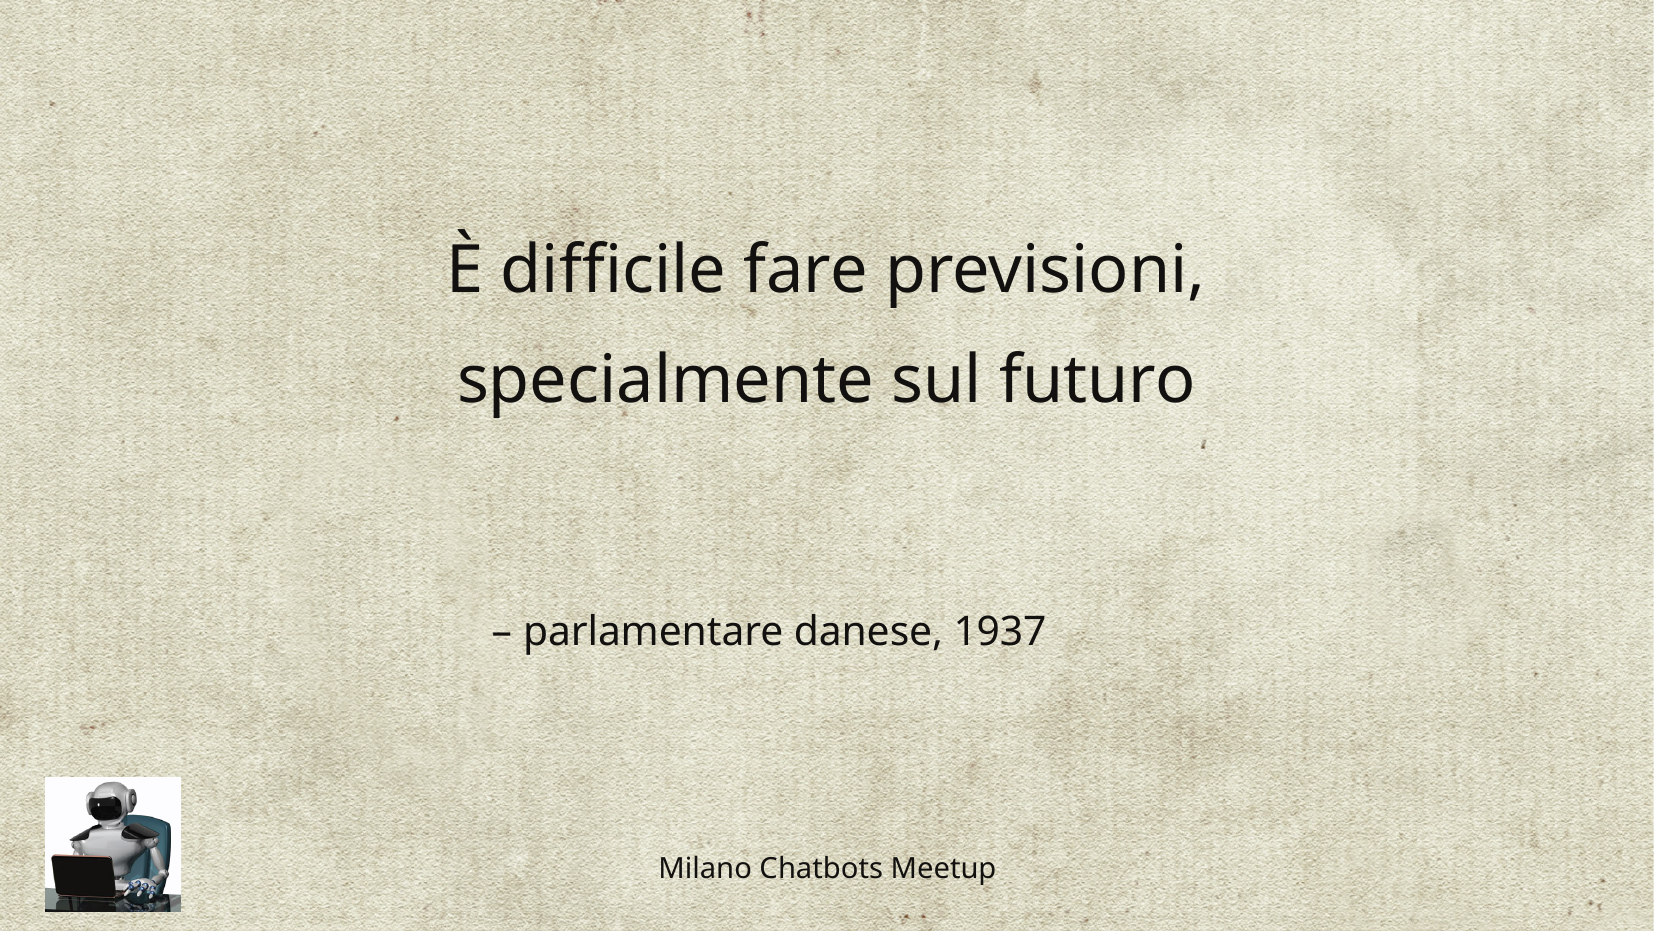

# È difficile fare previsioni,
specialmente sul futuro
 – parlamentare danese, 1937